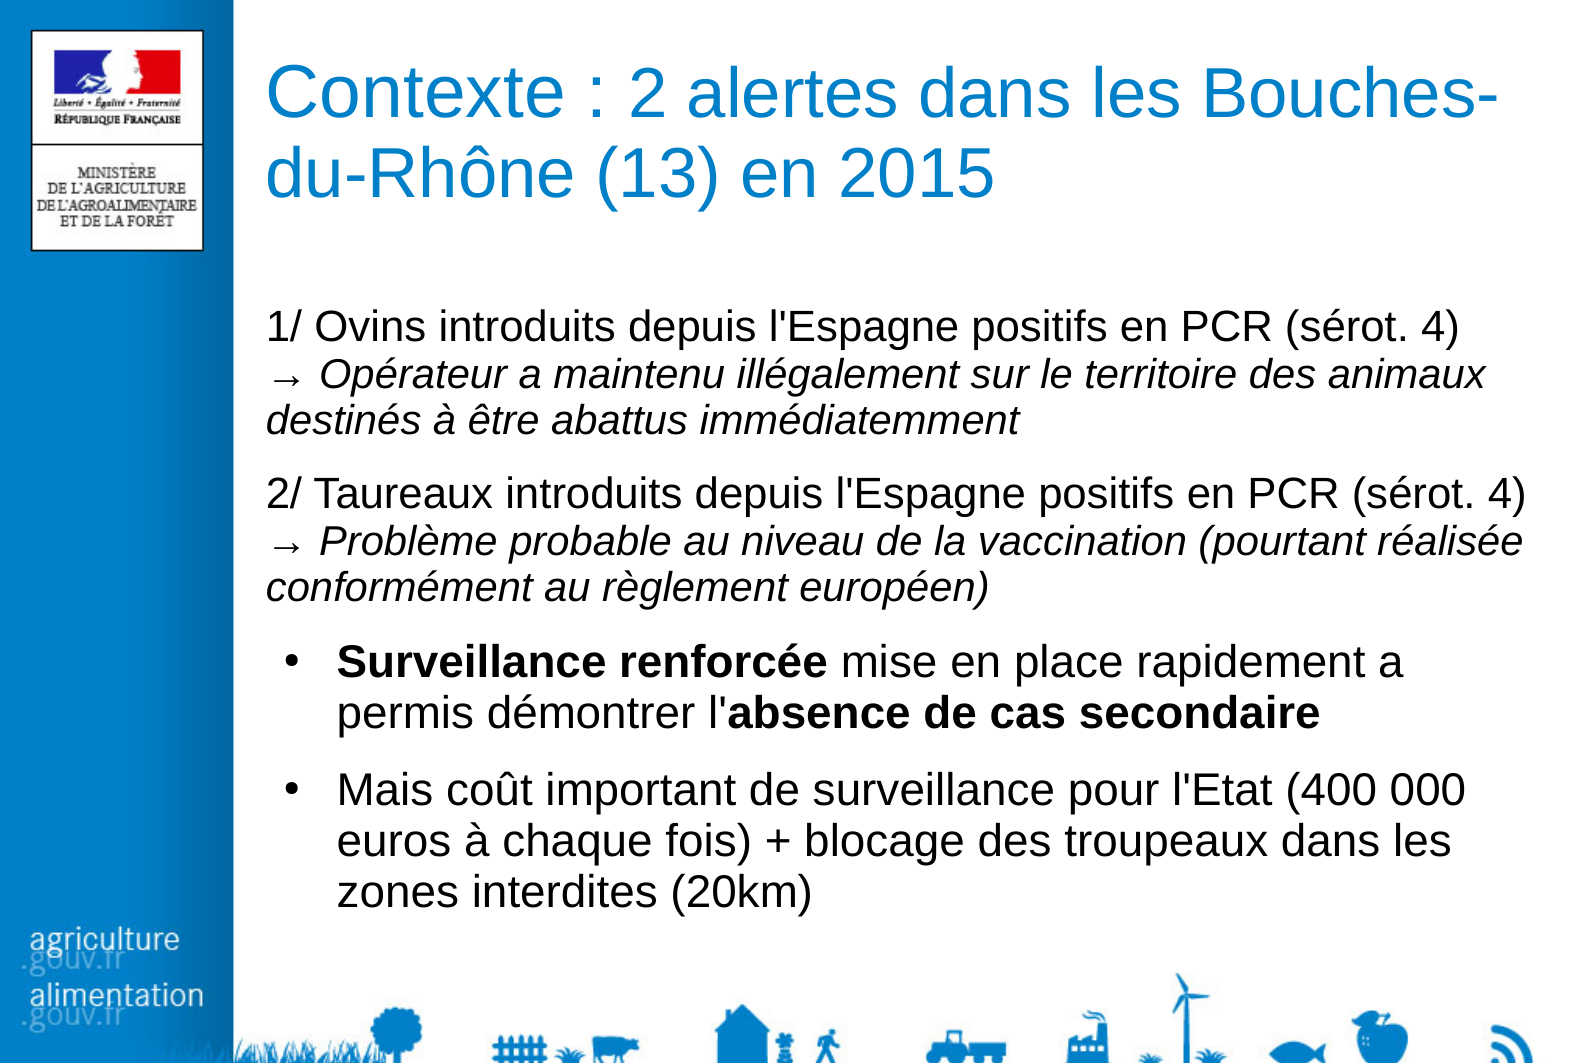

# Contexte : 2 alertes dans les Bouches-du-Rhône (13) en 2015
1/ Ovins introduits depuis l'Espagne positifs en PCR (sérot. 4)
→ Opérateur a maintenu illégalement sur le territoire des animaux destinés à être abattus immédiatemment
2/ Taureaux introduits depuis l'Espagne positifs en PCR (sérot. 4)
→ Problème probable au niveau de la vaccination (pourtant réalisée conformément au règlement européen)
Surveillance renforcée mise en place rapidement a permis démontrer l'absence de cas secondaire
Mais coût important de surveillance pour l'Etat (400 000 euros à chaque fois) + blocage des troupeaux dans les zones interdites (20km)